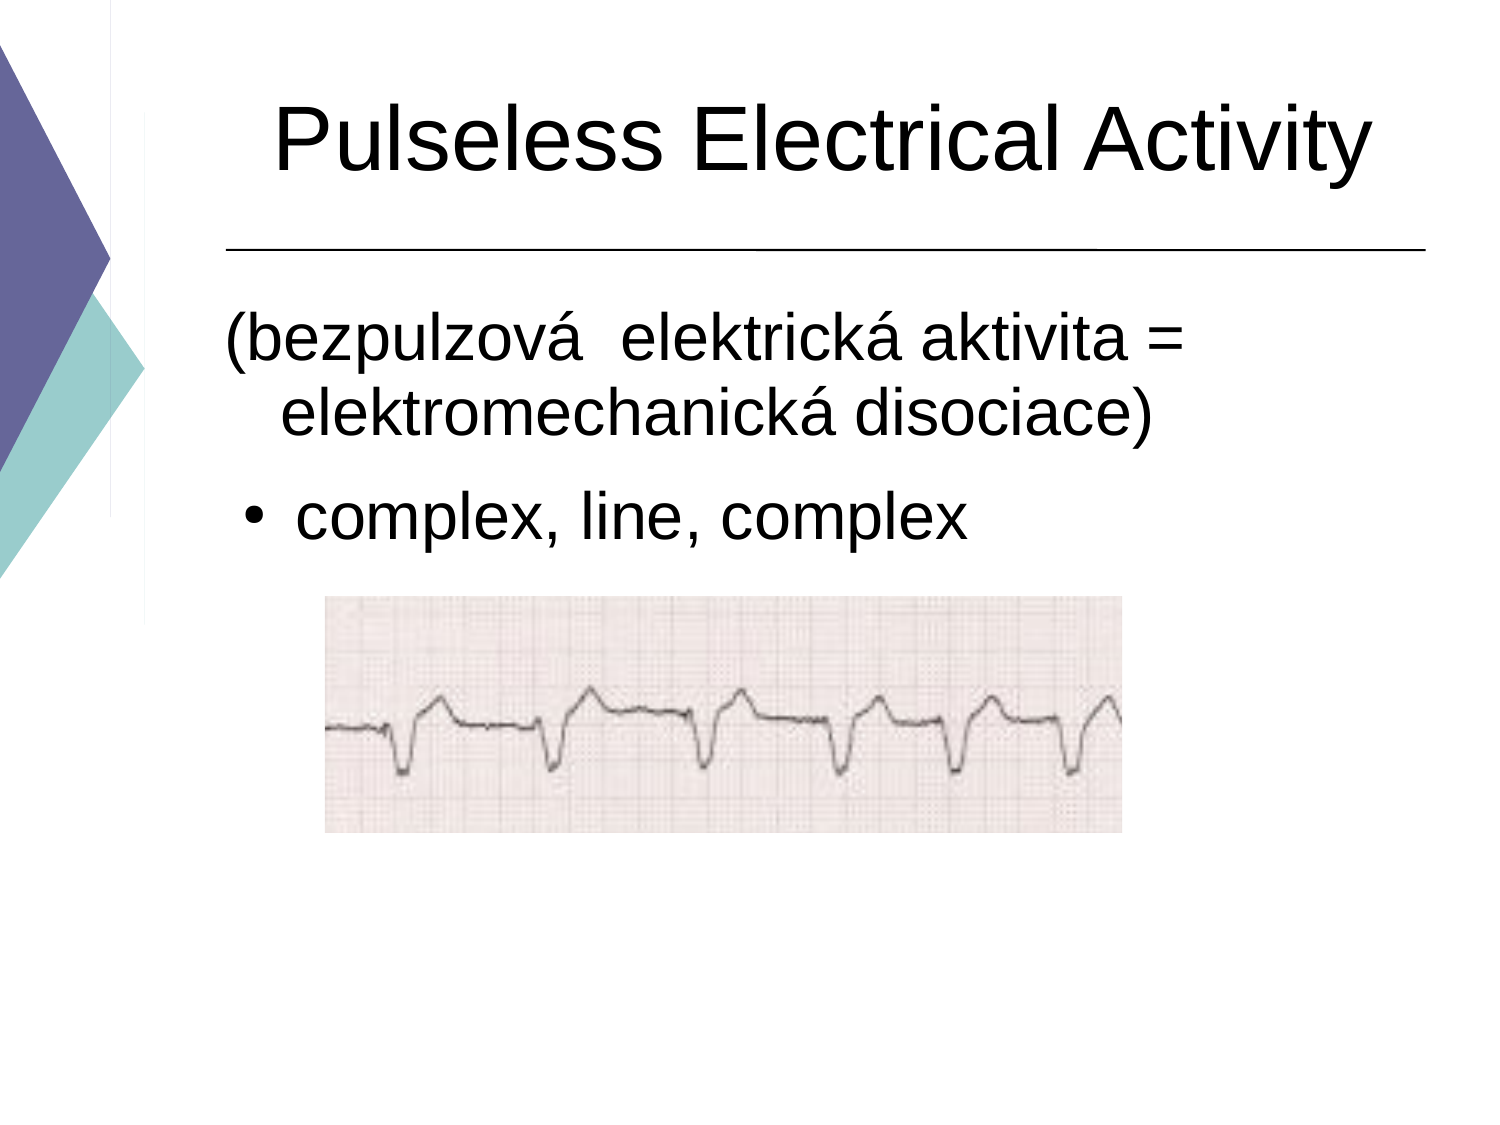

# Pulseless Electrical Activity
(bezpulzová elektrická aktivita = elektromechanická disociace)
complex, line, complex